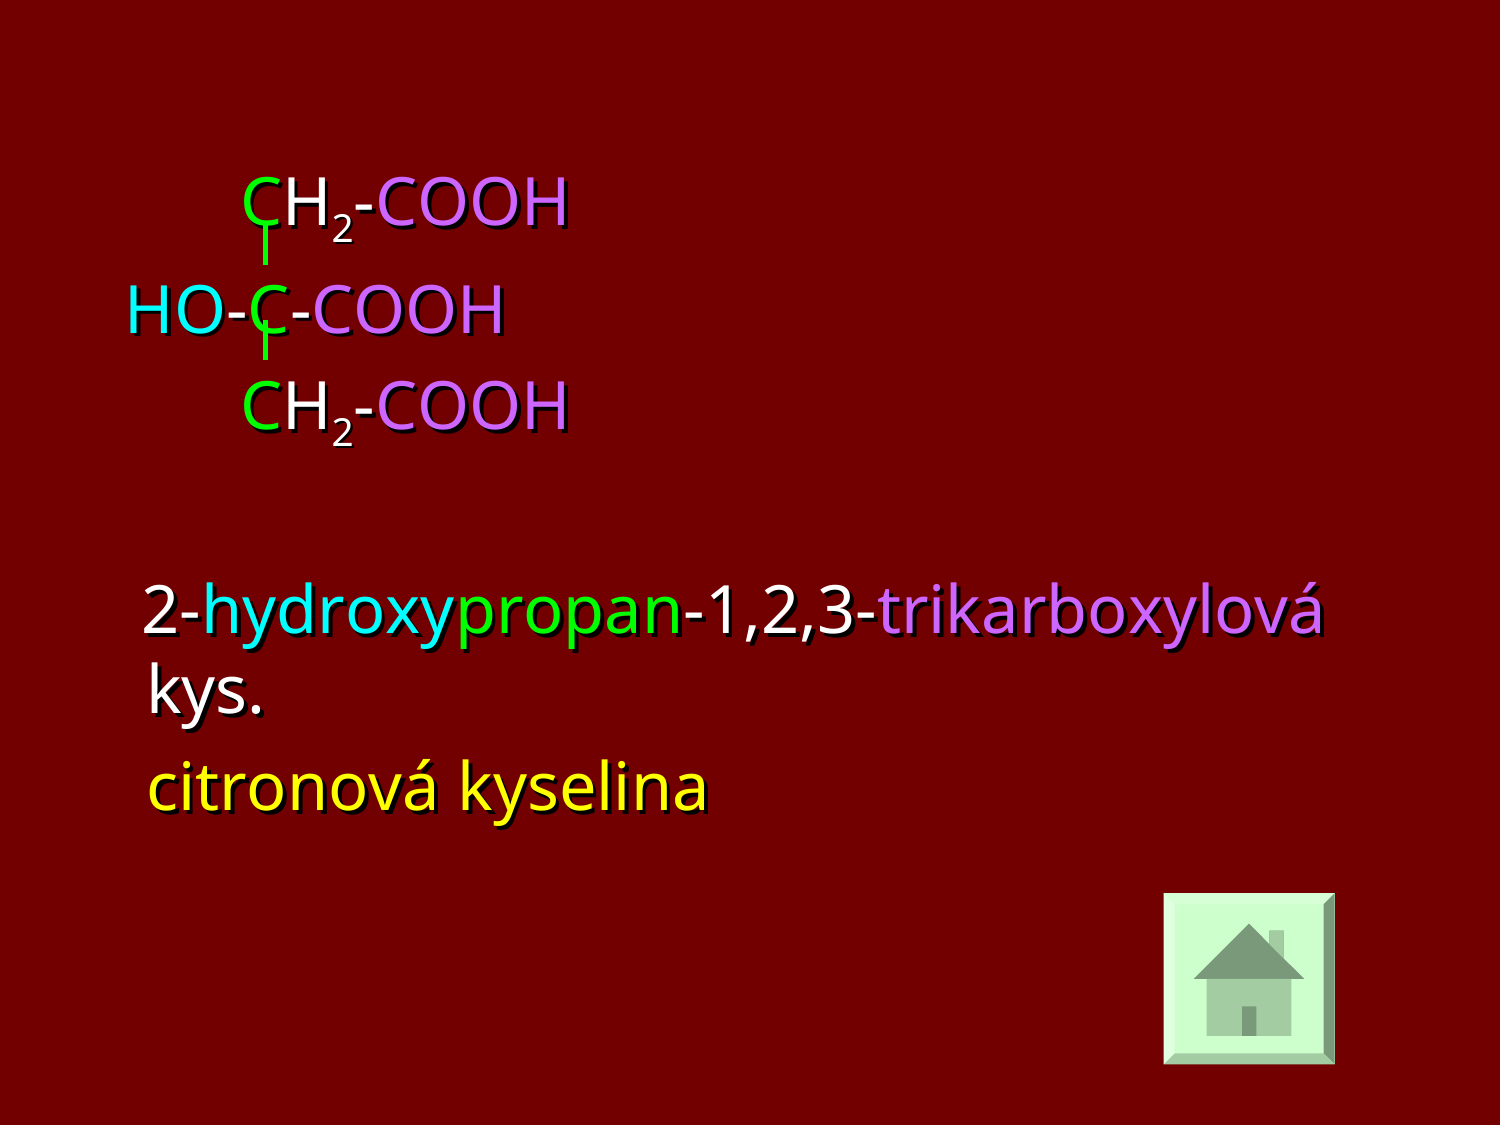

#
		CH2-COOH
 HO-C-COOH
		CH2-COOH
 2-hydroxypropan-1,2,3-trikarboxylová kys.
	citronová kyselina